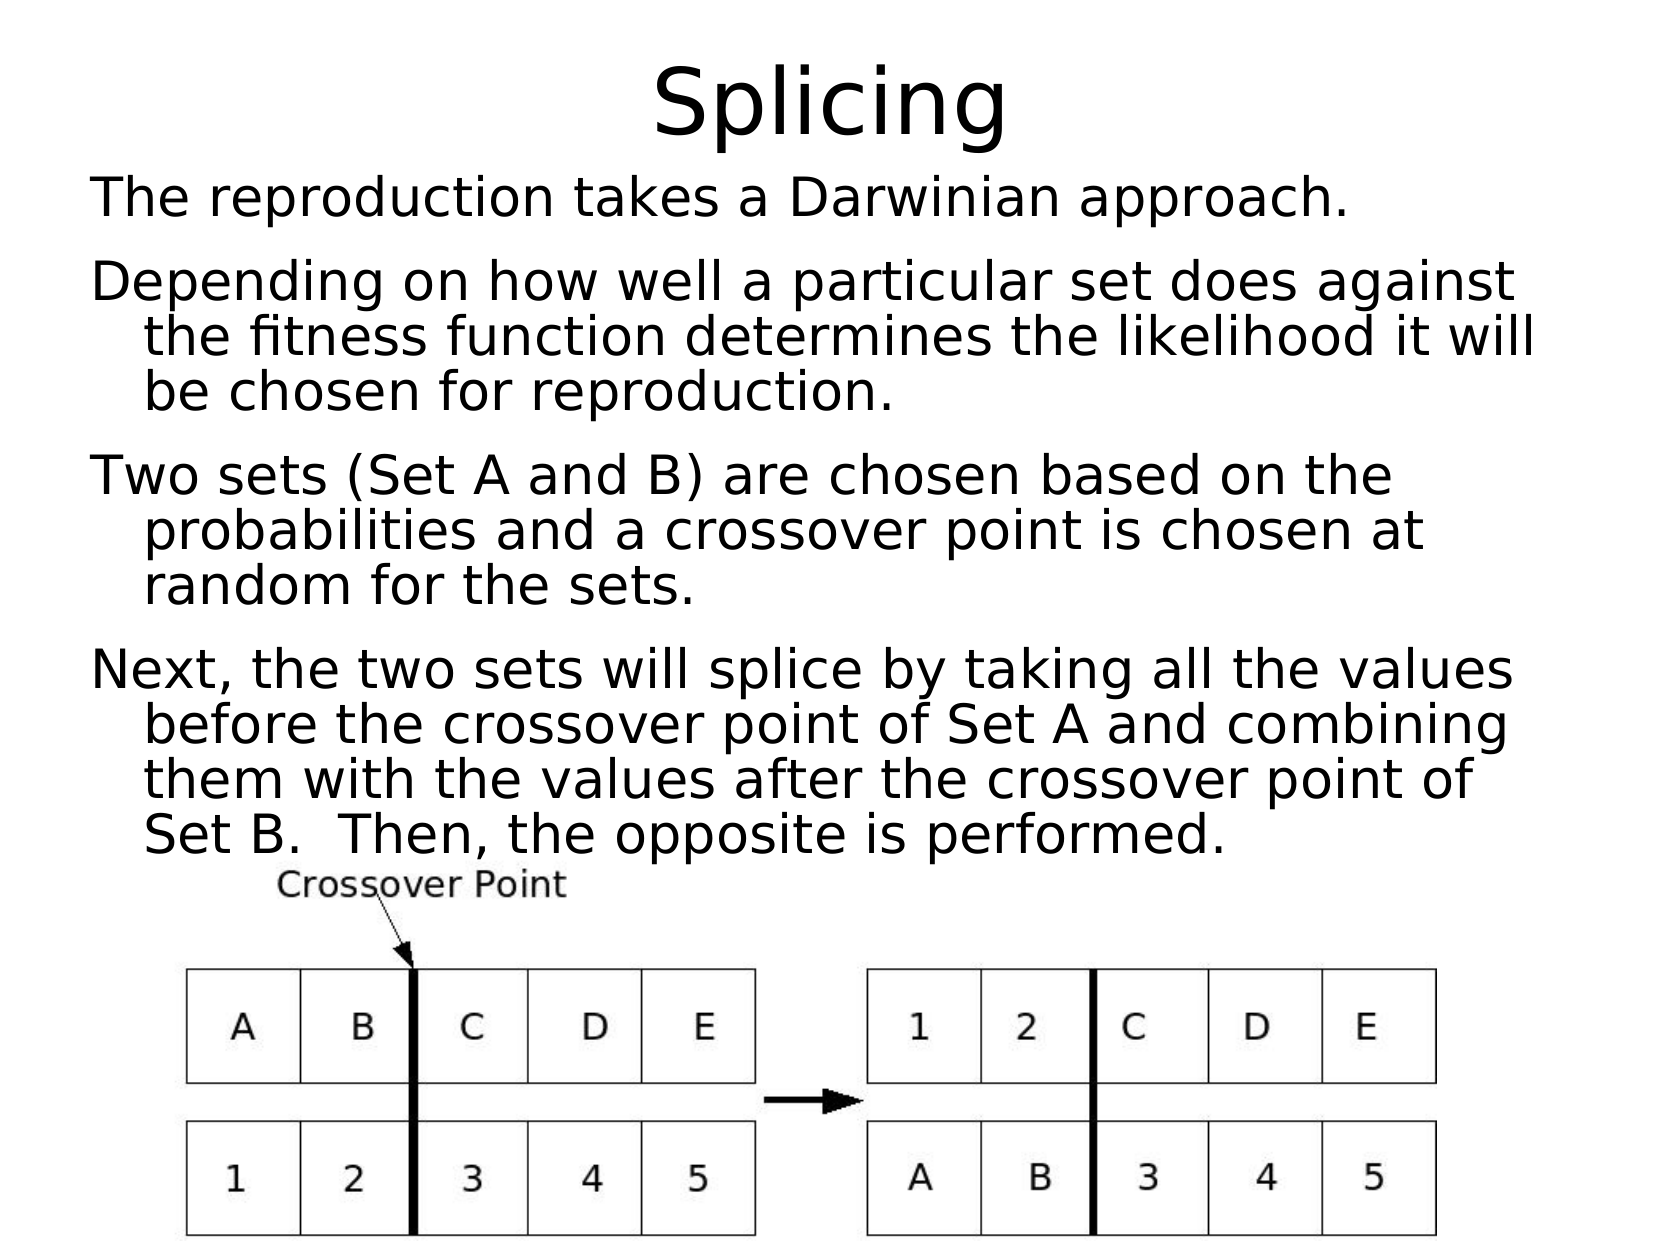

# Splicing
The reproduction takes a Darwinian approach.
Depending on how well a particular set does against the fitness function determines the likelihood it will be chosen for reproduction.
Two sets (Set A and B) are chosen based on the probabilities and a crossover point is chosen at random for the sets.
Next, the two sets will splice by taking all the values before the crossover point of Set A and combining them with the values after the crossover point of Set B. Then, the opposite is performed.